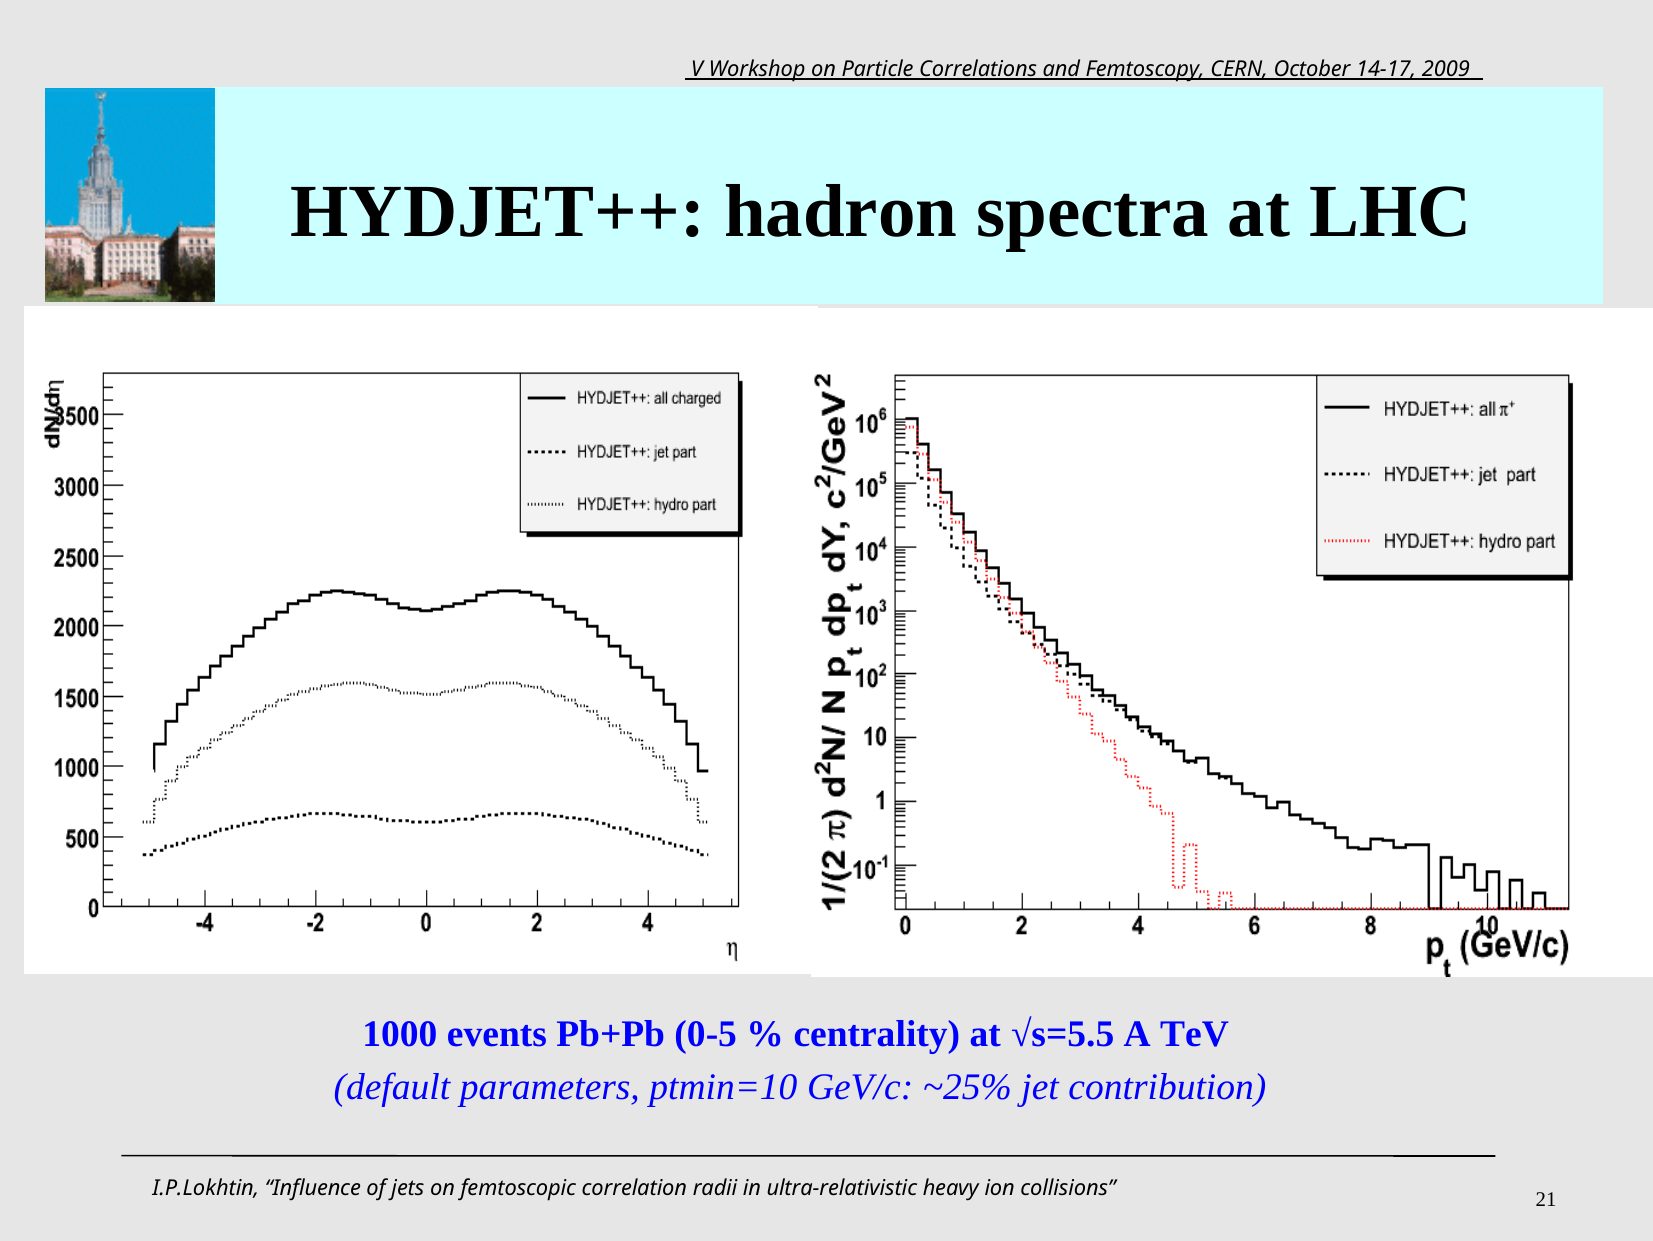

# HYDJET++: hadron spectra at LHC
1000 events Pb+Pb (0-5 % centrality) at √s=5.5 A TeV
(default parameters, ptmin=10 GeV/c: ~25% jet contribution)